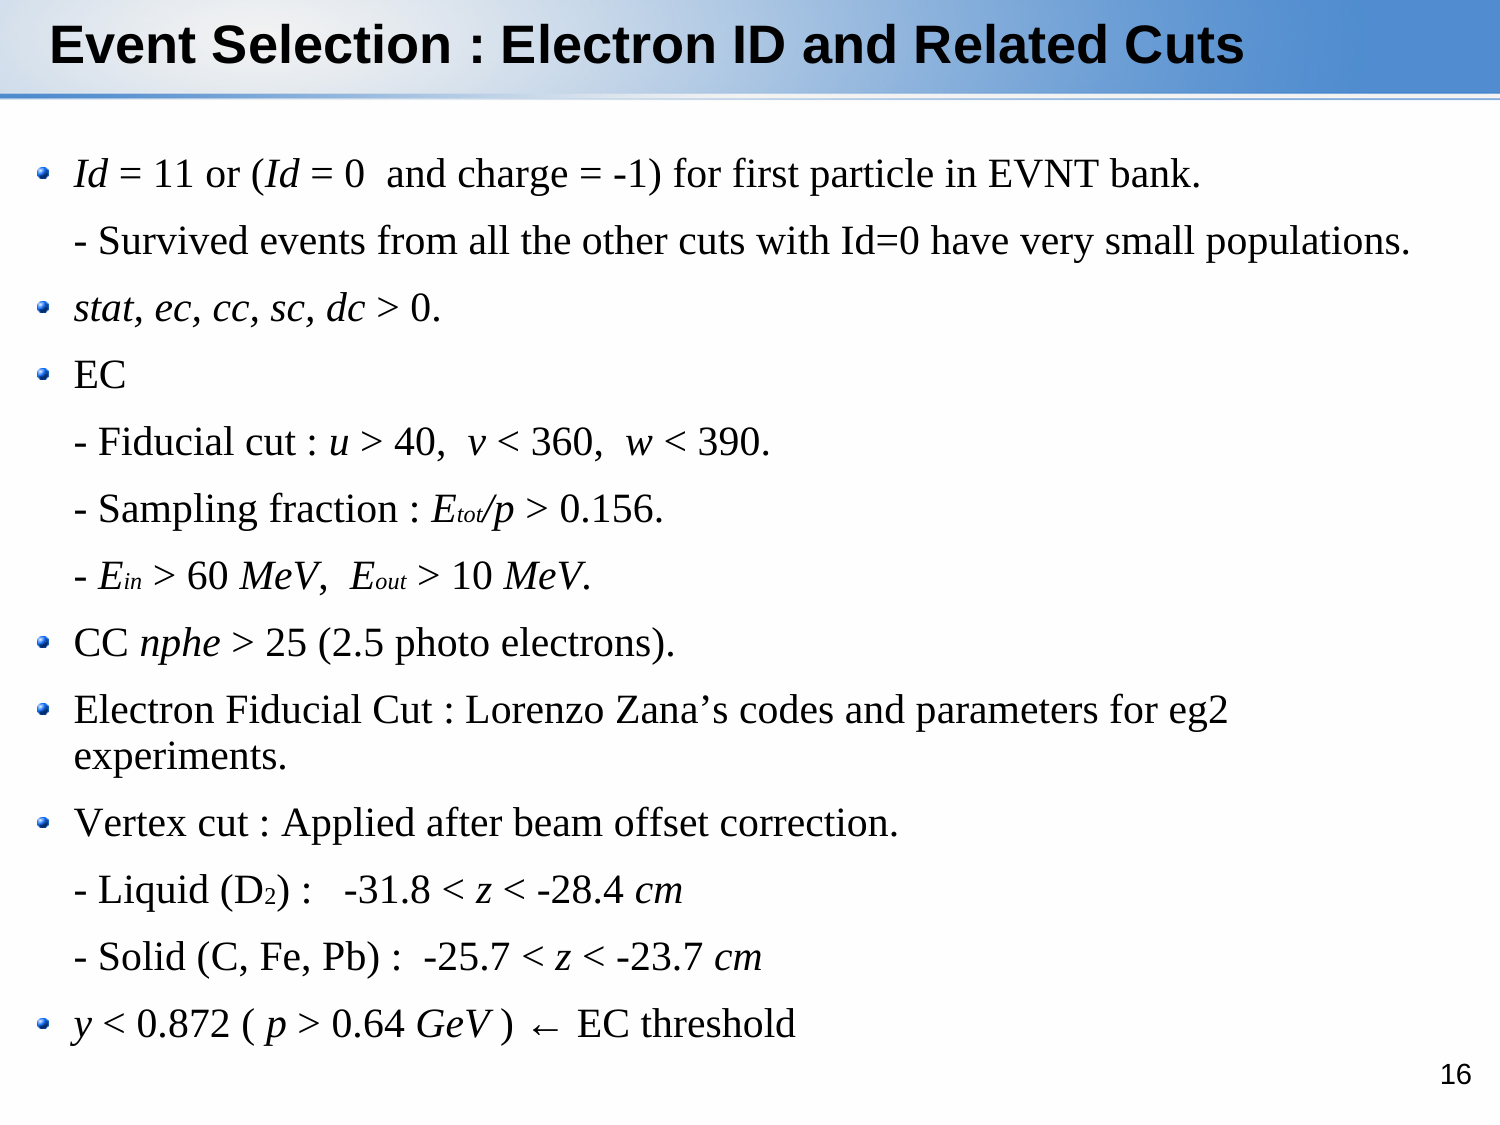

# Event Selection : Electron ID and Related Cuts
Id = 11 or (Id = 0 and charge = -1) for first particle in EVNT bank.
- Survived events from all the other cuts with Id=0 have very small populations.
stat, ec, cc, sc, dc > 0.
EC
- Fiducial cut : u > 40, v < 360, w < 390.
- Sampling fraction : Etot/p > 0.156.
- Ein > 60 MeV, Eout > 10 MeV.
CC nphe > 25 (2.5 photo electrons).
Electron Fiducial Cut : Lorenzo Zana’s codes and parameters for eg2 experiments.
Vertex cut : Applied after beam offset correction.
- Liquid (D2) : -31.8 < z < -28.4 cm
- Solid (C, Fe, Pb) : -25.7 < z < -23.7 cm
y < 0.872 ( p > 0.64 GeV ) ← EC threshold